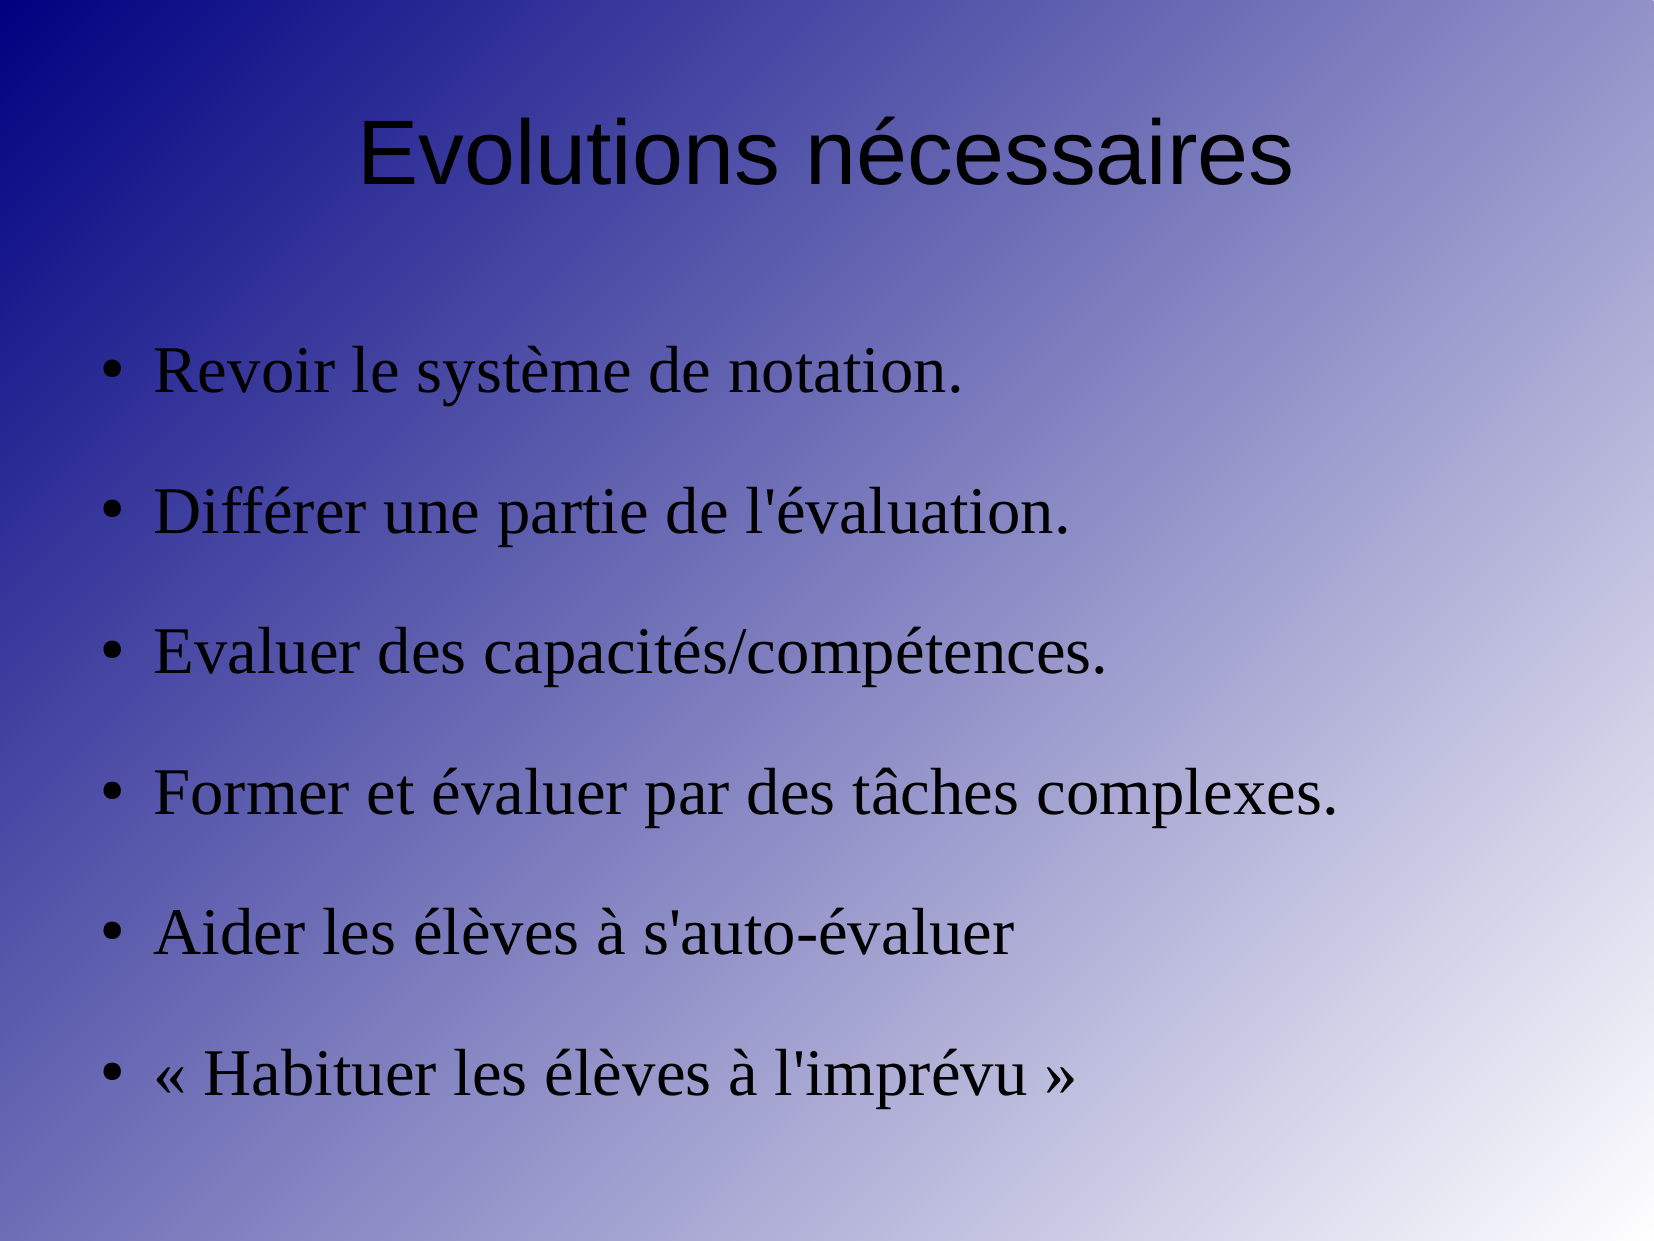

# Evolutions nécessaires
Revoir le système de notation.
Différer une partie de l'évaluation.
Evaluer des capacités/compétences.
Former et évaluer par des tâches complexes.
Aider les élèves à s'auto-évaluer
« Habituer les élèves à l'imprévu »